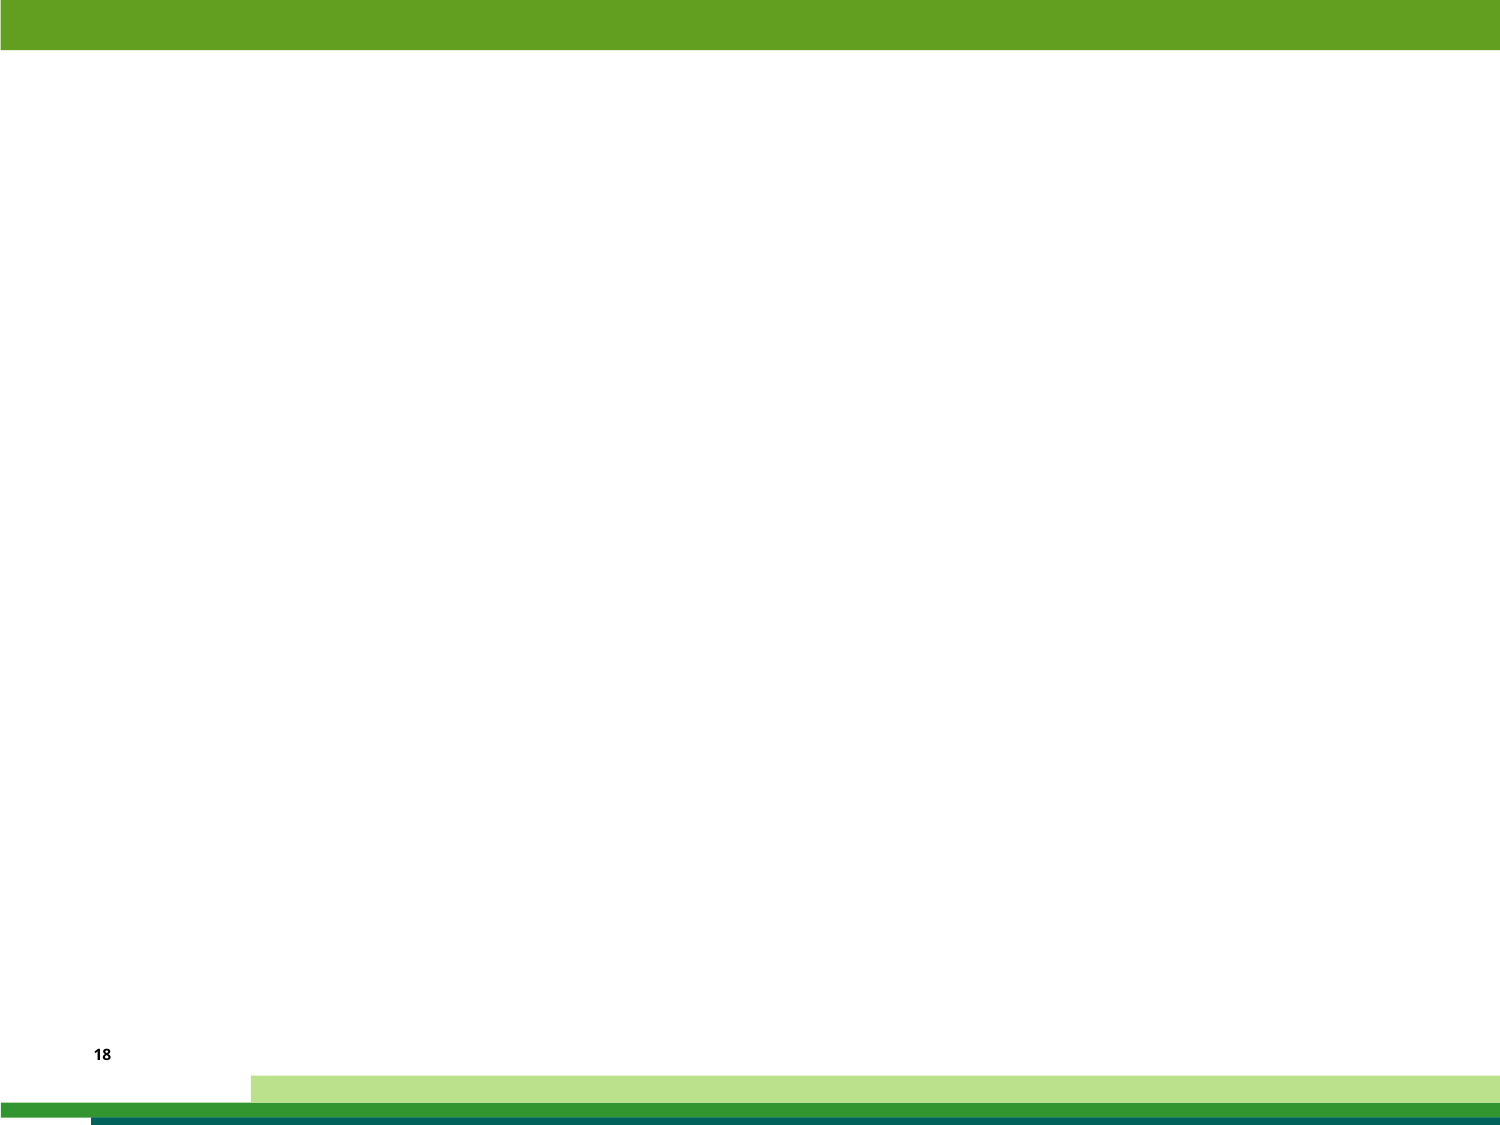

Carlos Ribeiro
 * Email: carlosalberto.net@gmail.com
 * IRC: CarlosRibeiro
 * Company: Komputer Linux
 * Blog: softwarelivre.org/usesuse/blog
 * Twitter: @CarlosR1beiro
 * Facebook: Carlos.Ribeiro
 * MSN: carlosalberto_net@hotmail.com
# Muito Obrigado!
Agradecimentos
Kayo Hamid